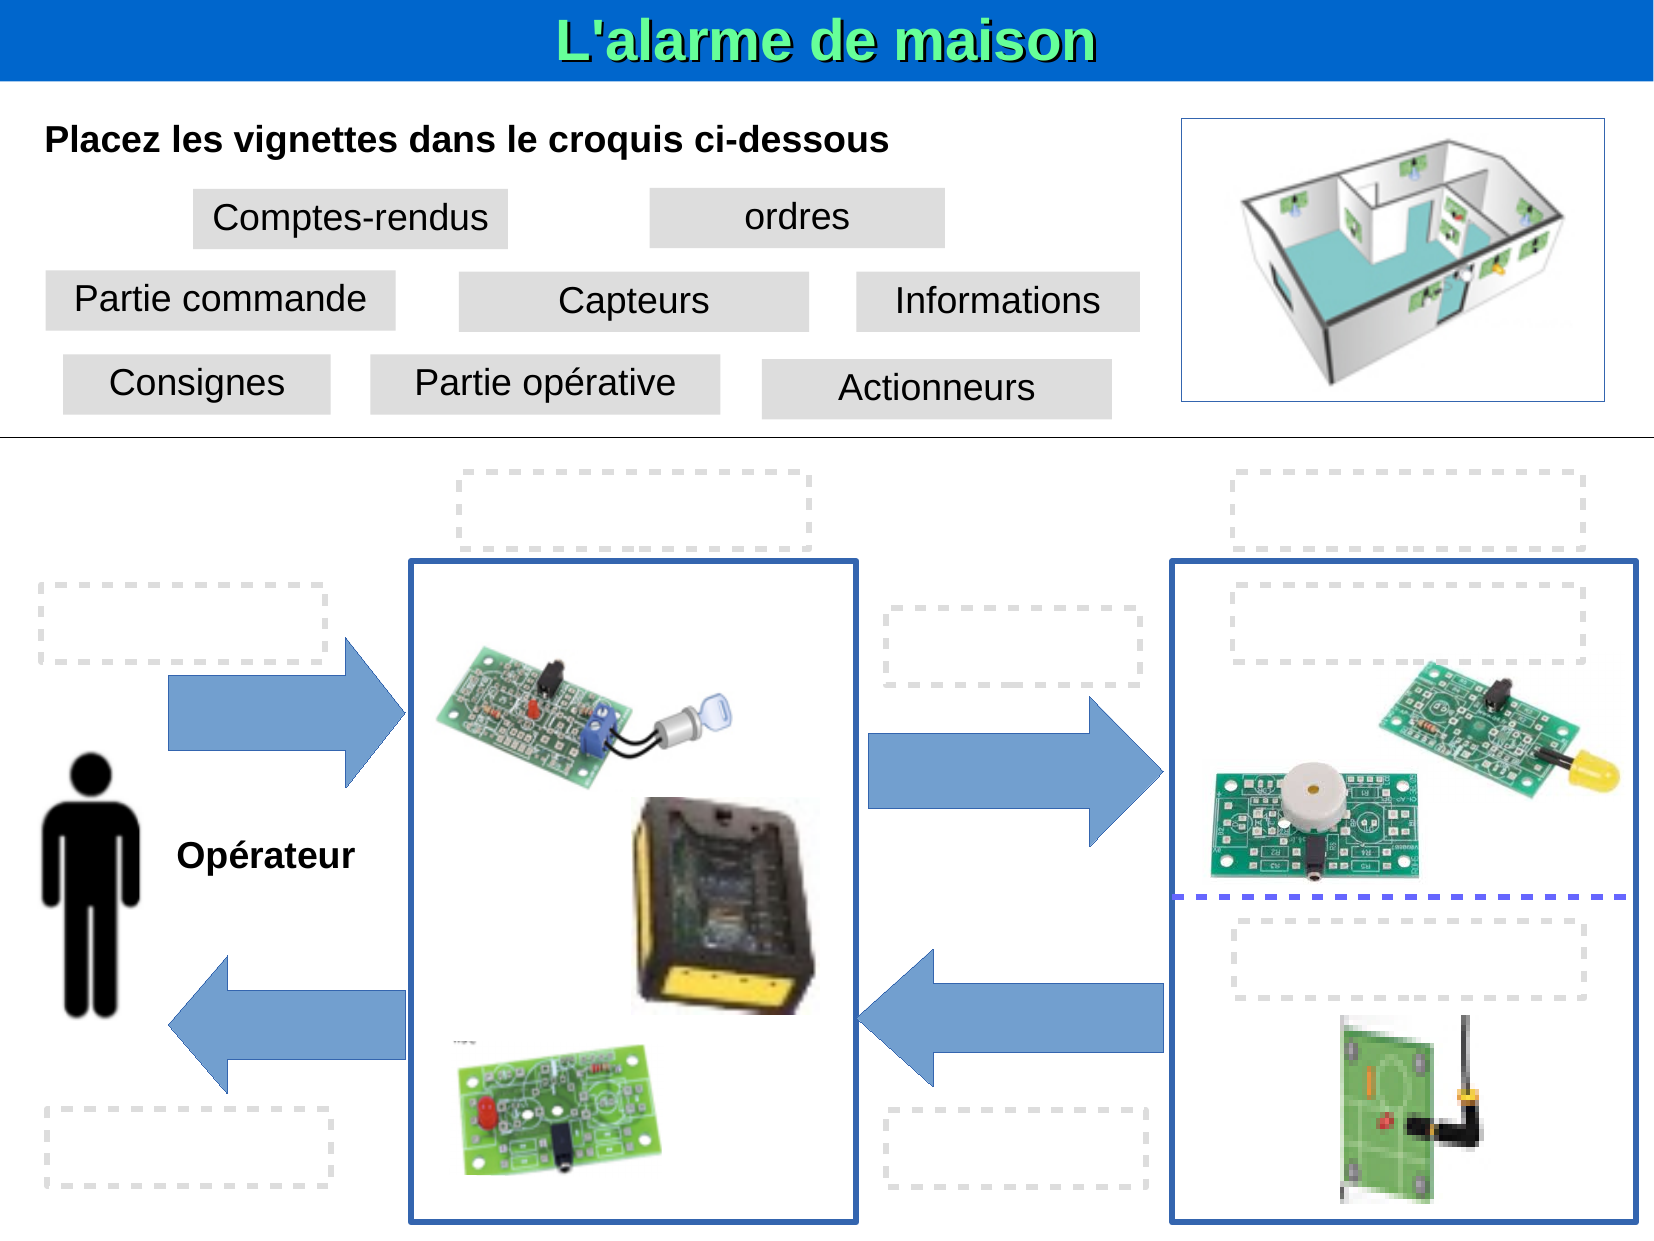

L'alarme de maison
Placez les vignettes dans le croquis ci-dessous
ordres
Comptes-rendus
Partie commande
Capteurs
Informations
Consignes
Partie opérative
Actionneurs
Opérateur